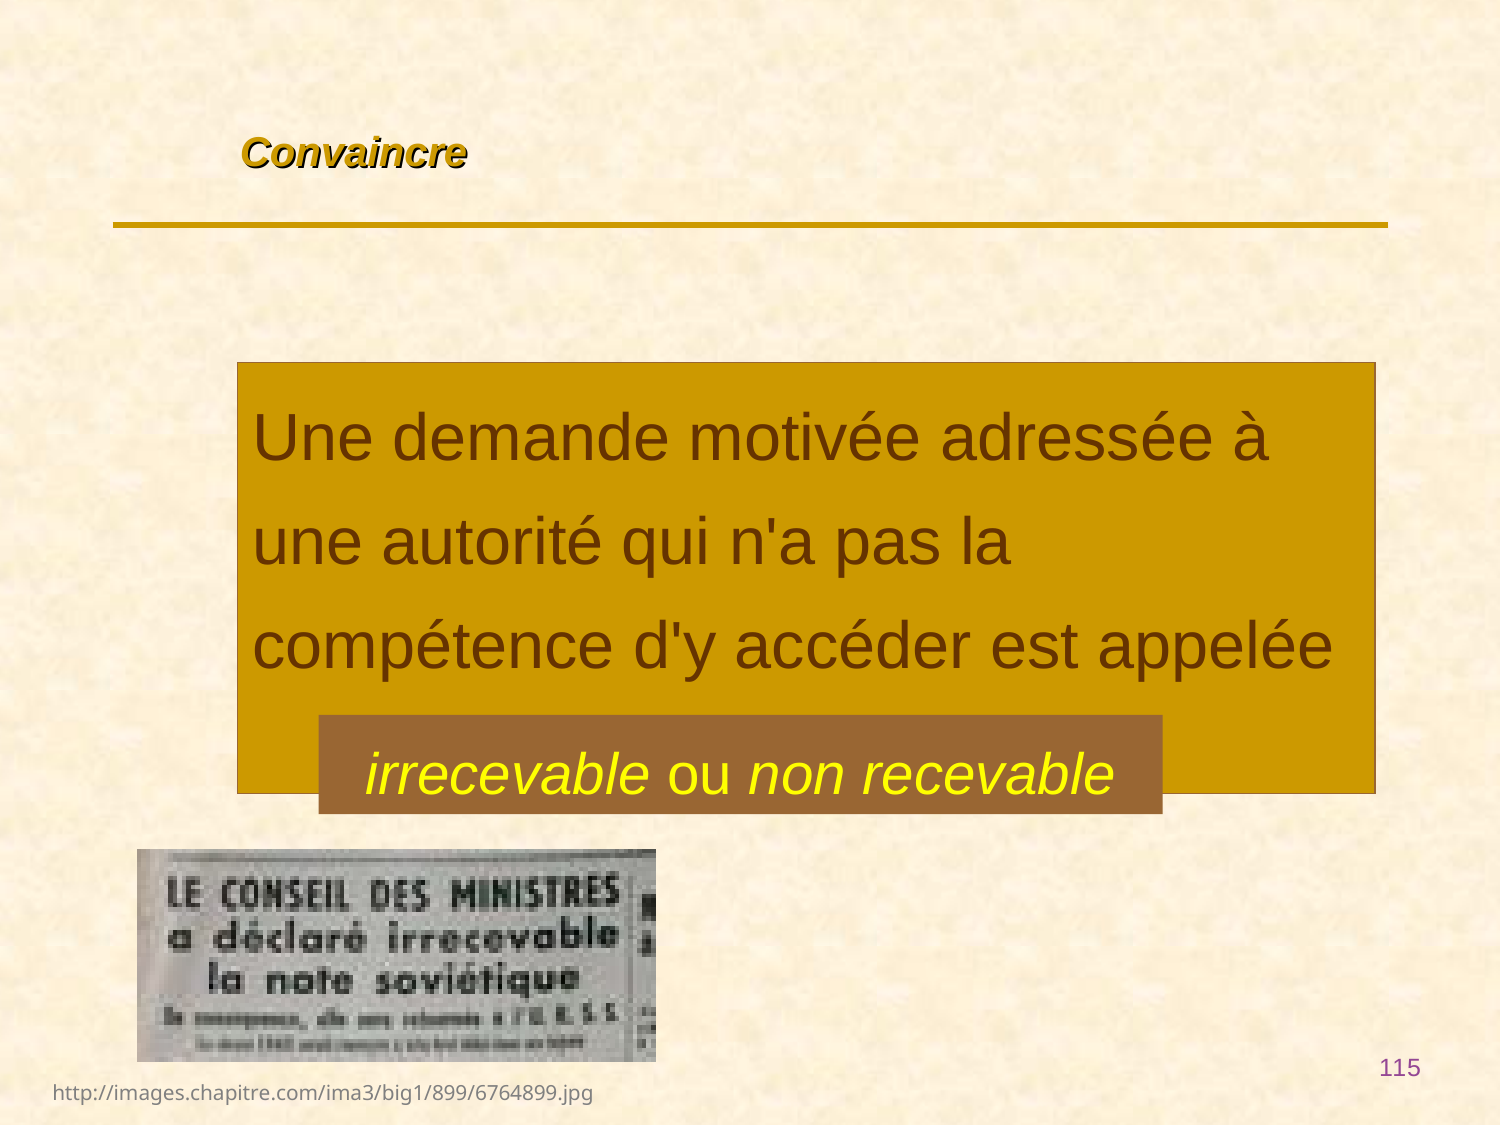

Convaincre
Une demande motivée adressée à une autorité qui n'a pas la compétence d'y accéder est appelée 		. . .
irrecevable ou non recevable
115
http://images.chapitre.com/ima3/big1/899/6764899.jpg